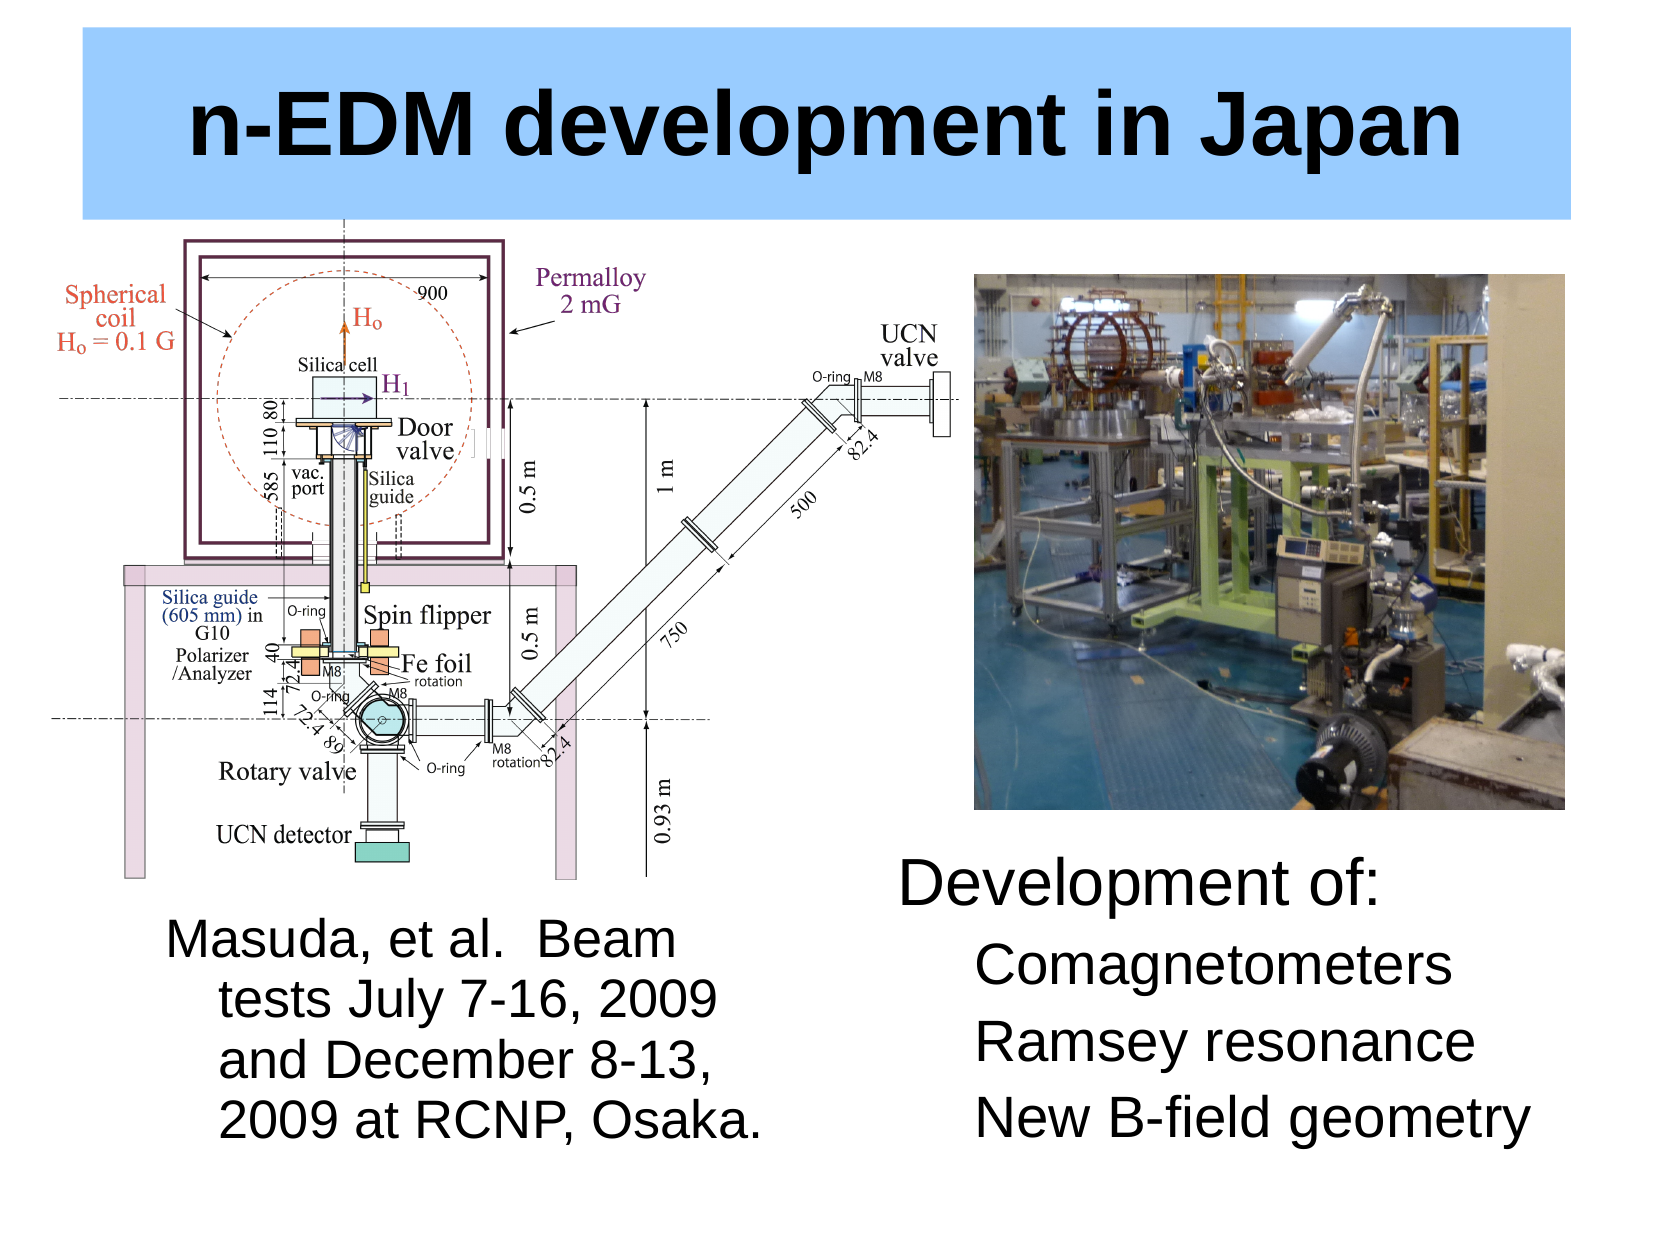

# n-EDM development in Japan
Development of:
Comagnetometers
Ramsey resonance
New B-field geometry
Masuda, et al. Beam tests July 7-16, 2009 and December 8-13, 2009 at RCNP, Osaka.